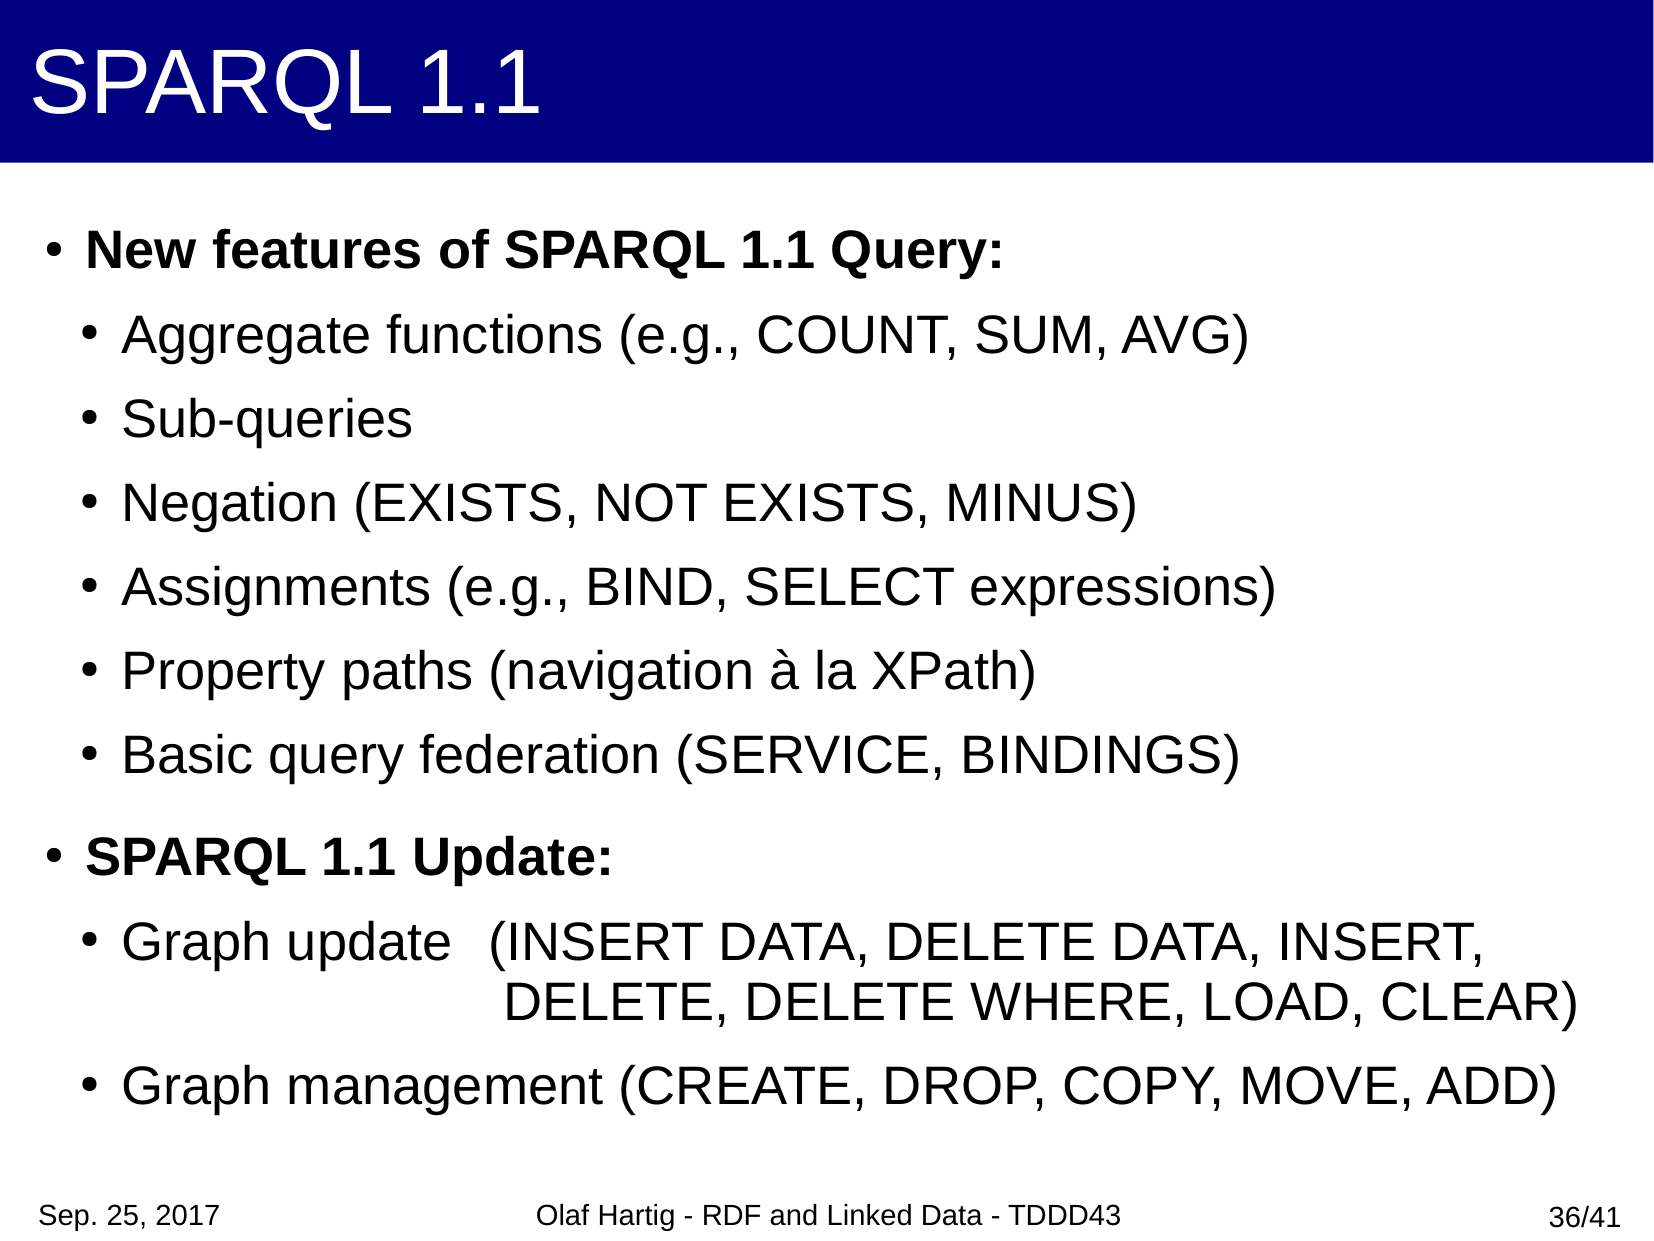

# SPARQL 1.1
New features of SPARQL 1.1 Query:
Aggregate functions (e.g., COUNT, SUM, AVG)
Sub-queries
Negation (EXISTS, NOT EXISTS, MINUS)
Assignments (e.g., BIND, SELECT expressions)
Property paths (navigation à la XPath)
Basic query federation (SERVICE, BINDINGS)
SPARQL 1.1 Update:
Graph update	(INSERT DATA, DELETE DATA, INSERT,
					 DELETE, DELETE WHERE, LOAD, CLEAR)
Graph management (CREATE, DROP, COPY, MOVE, ADD)
Sep. 25, 2017
Olaf Hartig - RDF and Linked Data - TDDD43
36